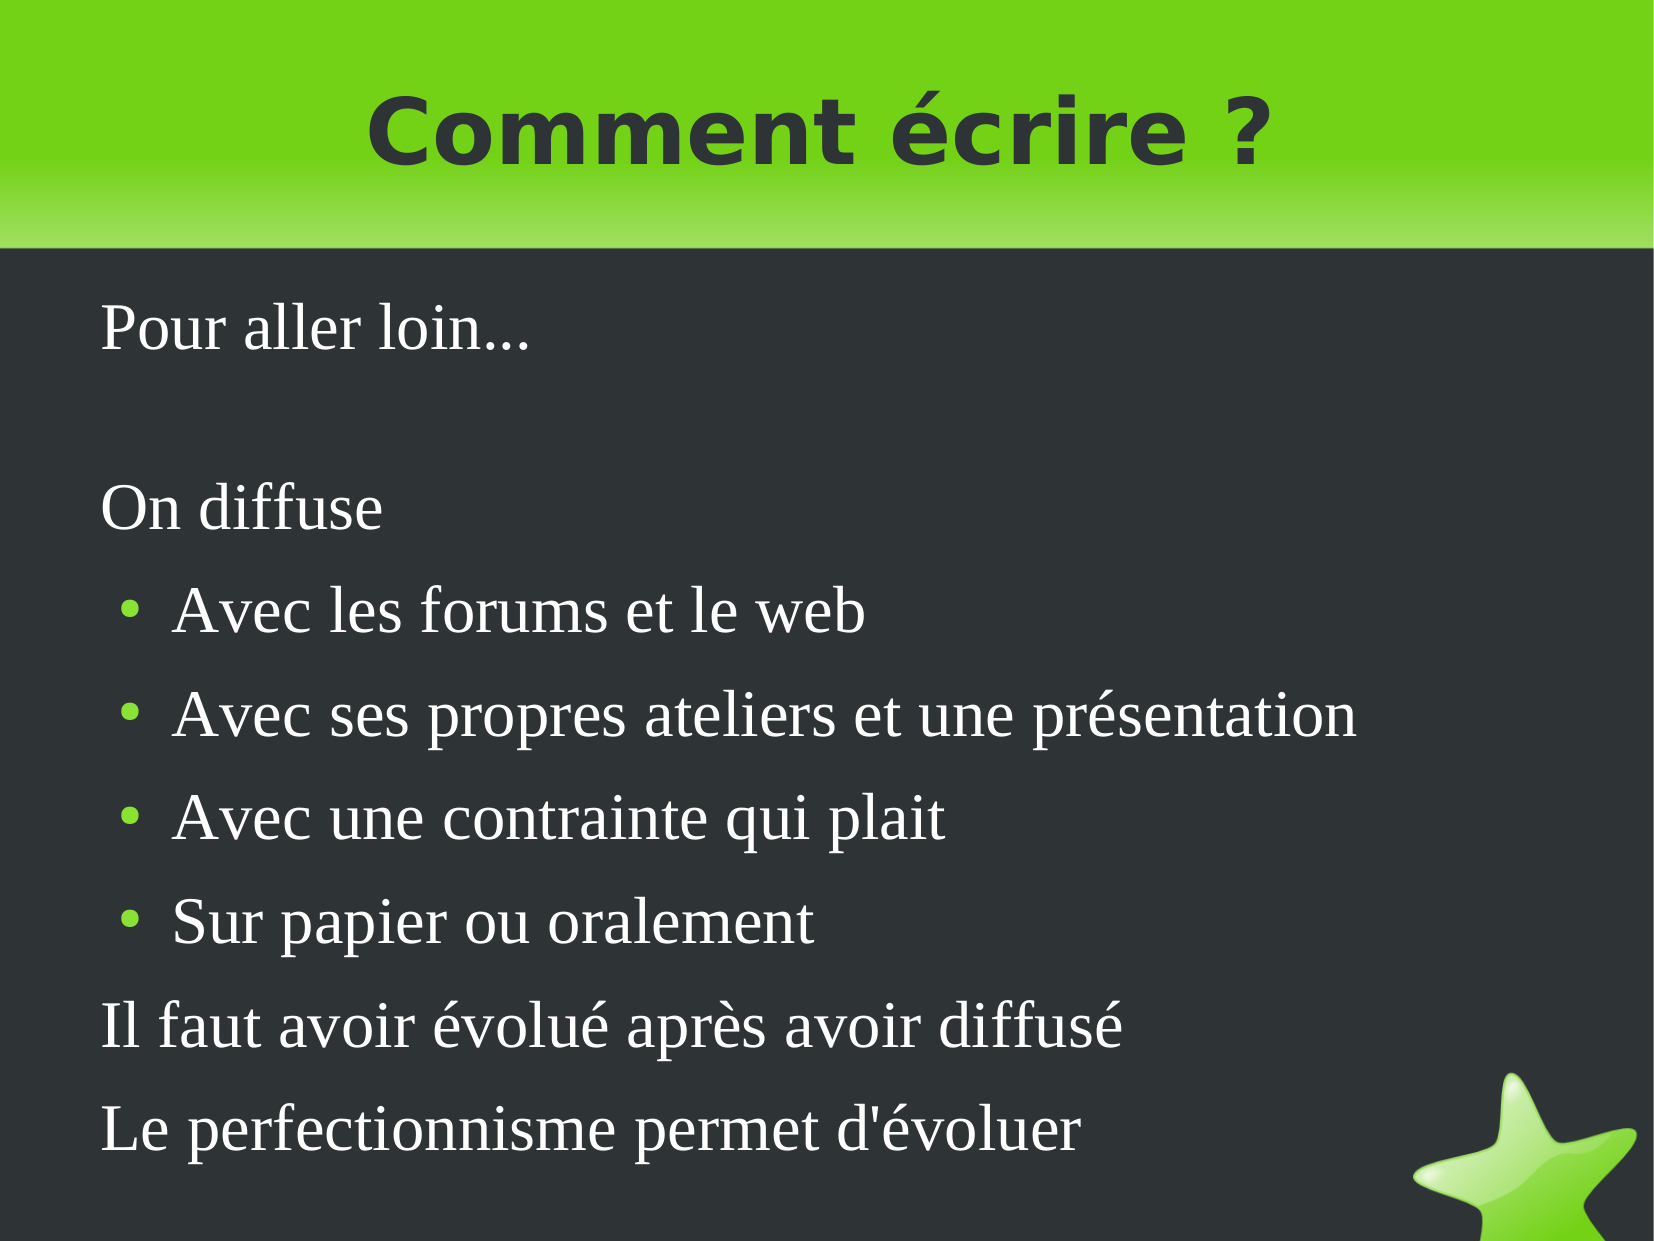

# Comment écrire ?
Pour aller loin...
On diffuse
Avec les forums et le web
Avec ses propres ateliers et une présentation
Avec une contrainte qui plait
Sur papier ou oralement
Il faut avoir évolué après avoir diffusé
Le perfectionnisme permet d'évoluer